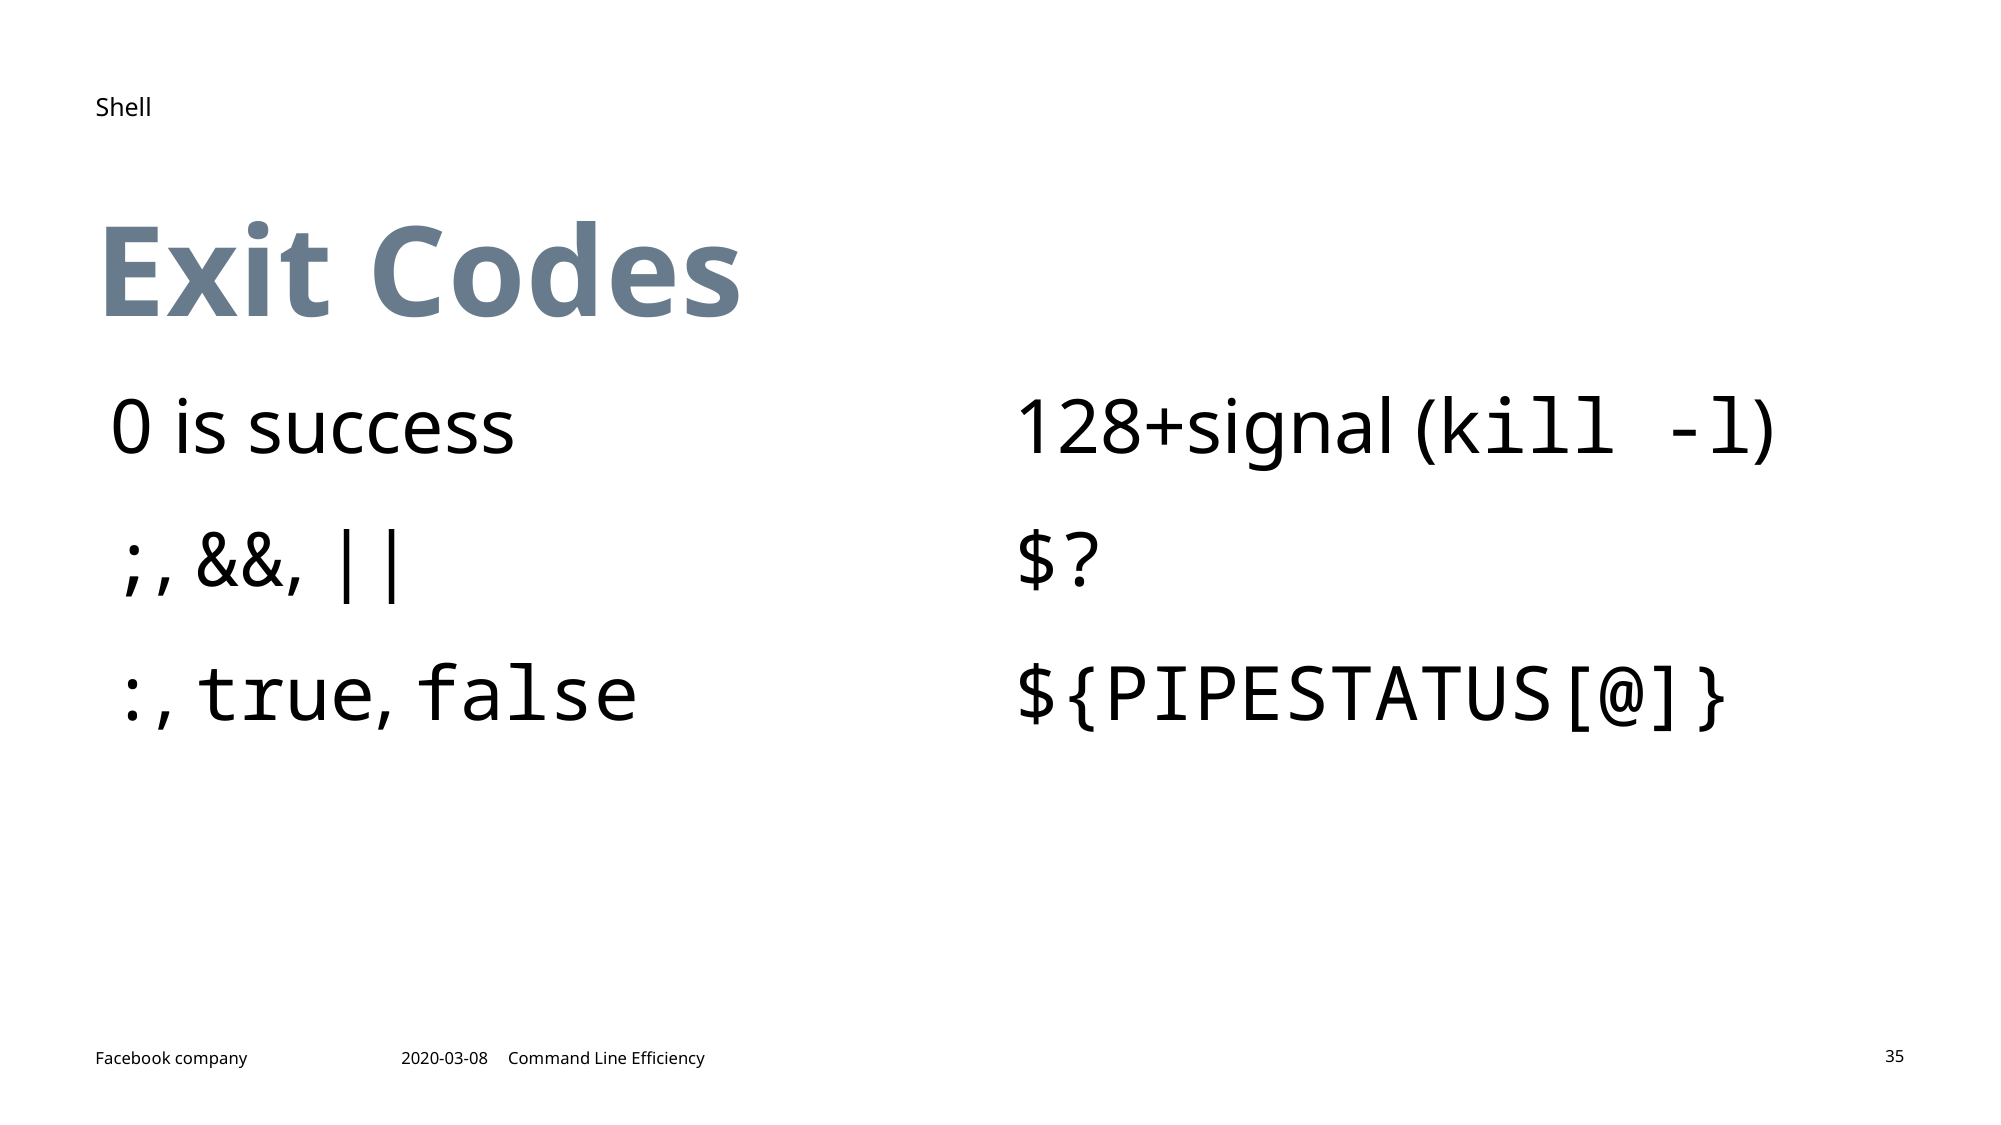

Shell
# Exit Codes
| 0 is success ;, &&, || :, true, false | 128+signal (kill -l) $? ${PIPESTATUS[@]} |
| --- | --- |
2020-03-08
Command Line Efficiency